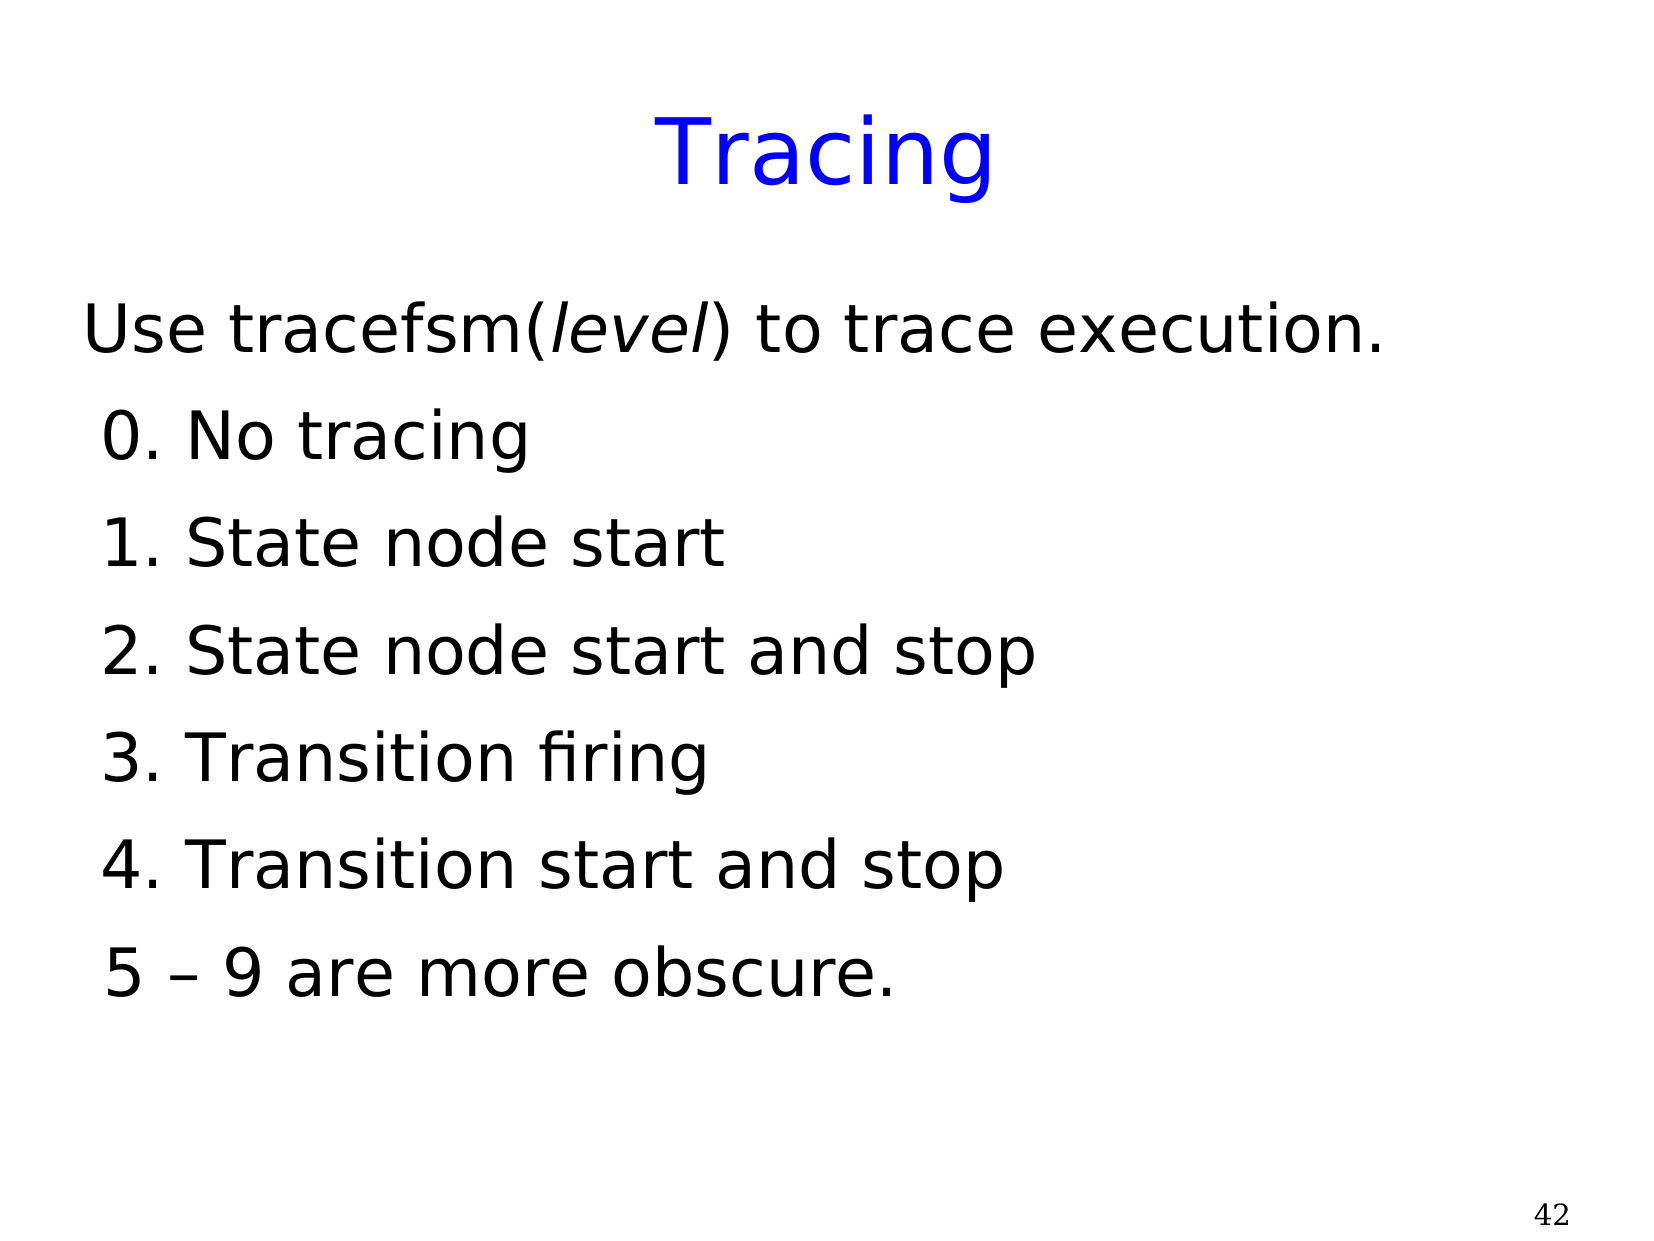

# Tracing
Use tracefsm(level) to trace execution.
 No tracing
 State node start
 State node start and stop
 Transition firing
 Transition start and stop
 5 – 9 are more obscure.
42